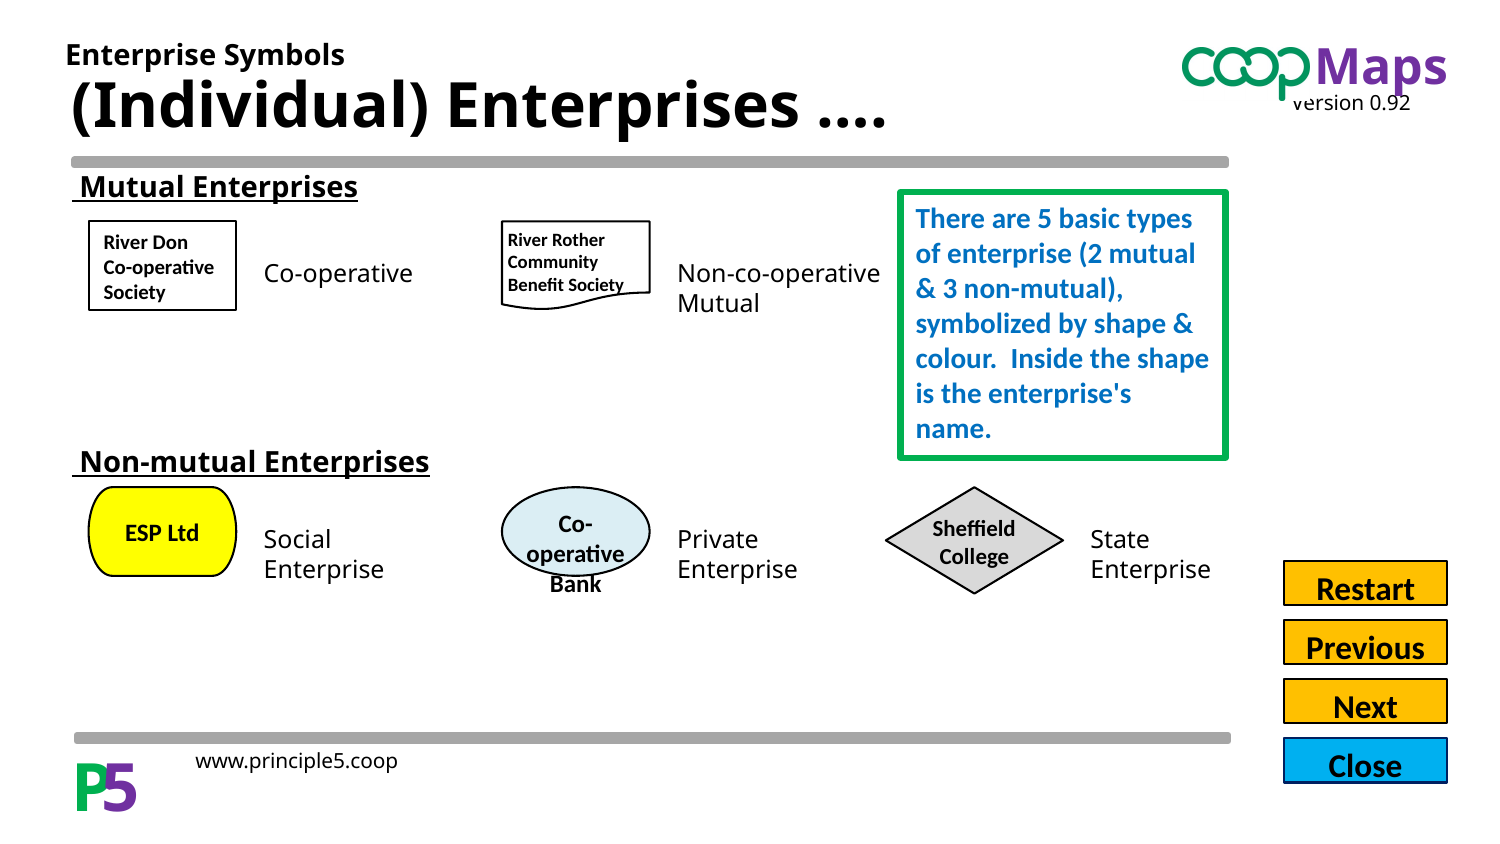

Maps
Version 0.92
Enterprise Symbols
(Individual) Enterprises ….
 Mutual Enterprises
There are 5 basic types of enterprise (2 mutual & 3 non-mutual), symbolized by shape & colour. Inside the shape is the enterprise's name.
River Don Co-operative Society
Co-operative
River Rother Community Benefit Society
Non-co-operative Mutual
 Non-mutual Enterprises
ESP Ltd
Social Enterprise
Co-operative Bank
Private Enterprise
Sheffield College
State Enterprise
Restart
Previous
Next
P
5
 www.principle5.coop
Close